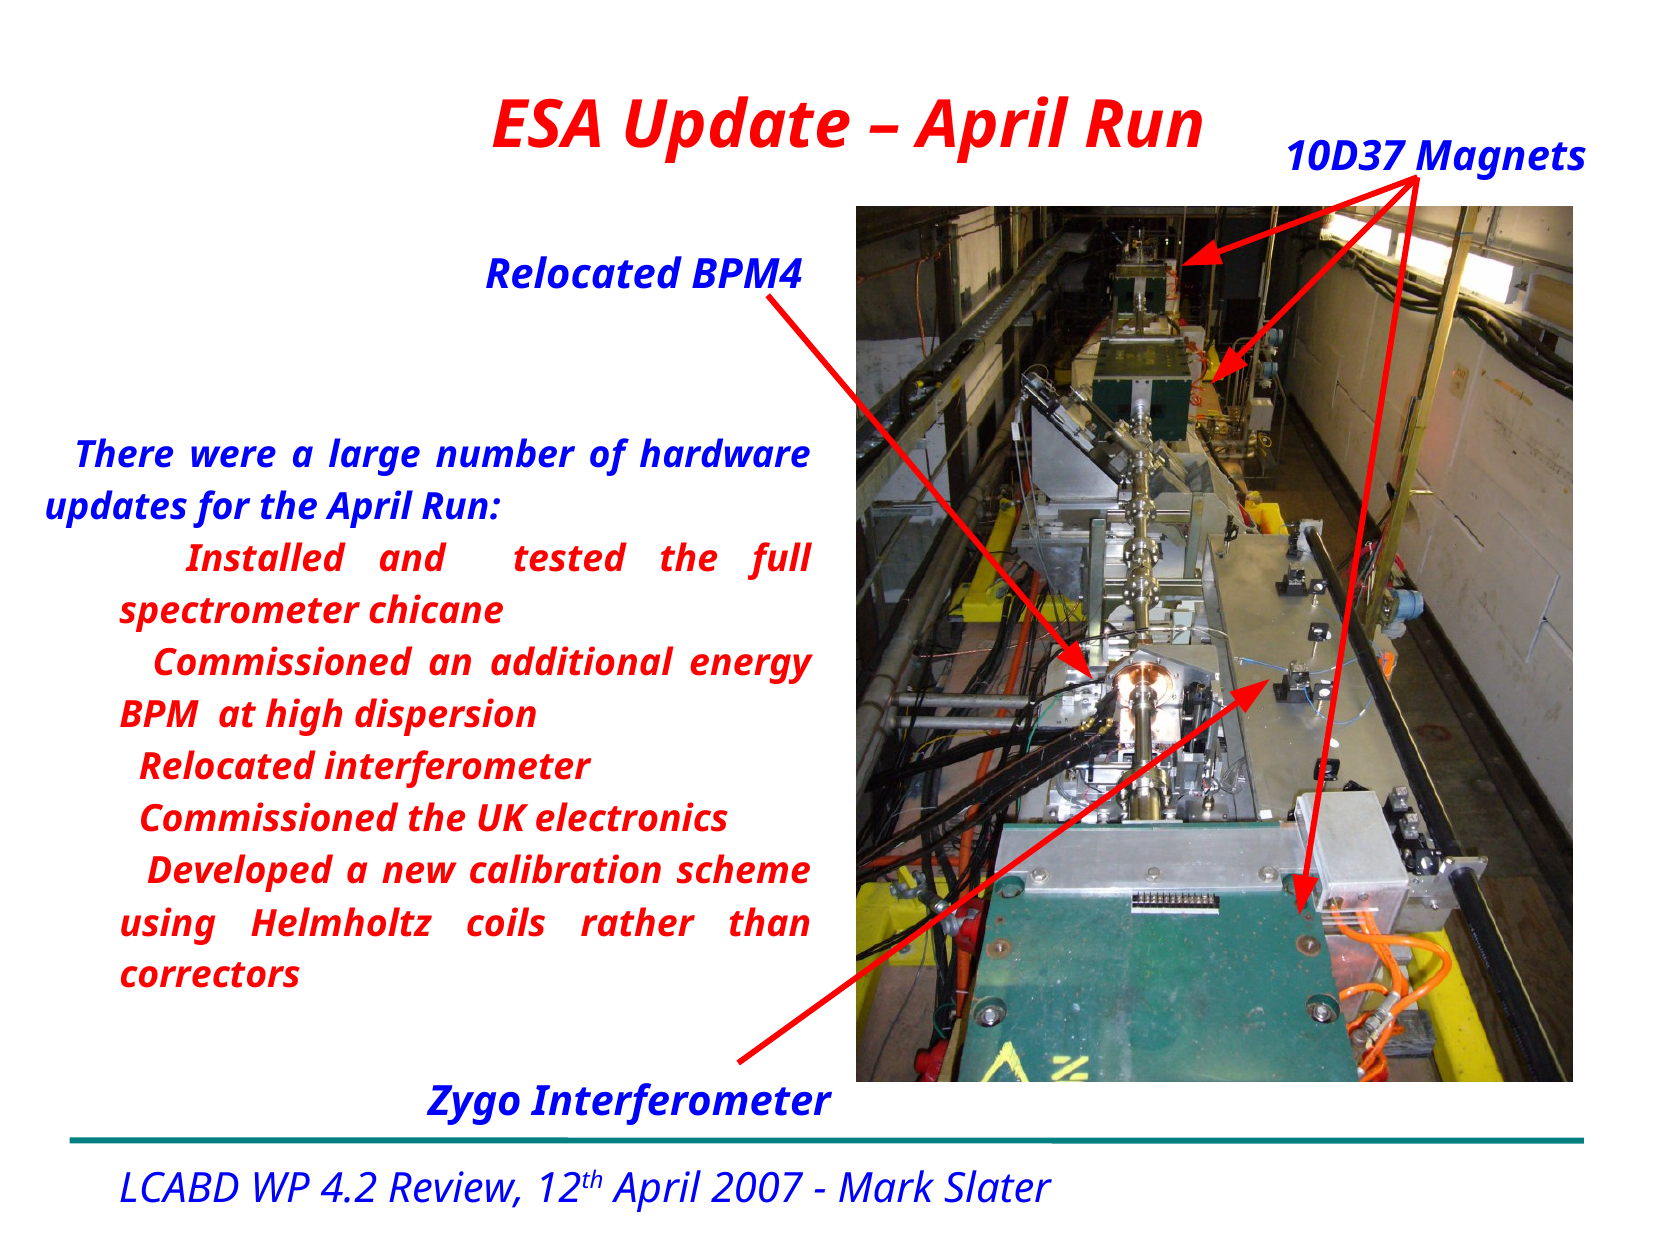

ESA Update – April Run
10D37 Magnets
Relocated BPM4
 There were a large number of hardware updates for the April Run:
 Installed and tested the full spectrometer chicane
 Commissioned an additional energy BPM at high dispersion
 Relocated interferometer
 Commissioned the UK electronics
 Developed a new calibration scheme using Helmholtz coils rather than correctors
Zygo Interferometer
LCABD WP 4.2 Review, 12th April 2007 - Mark Slater